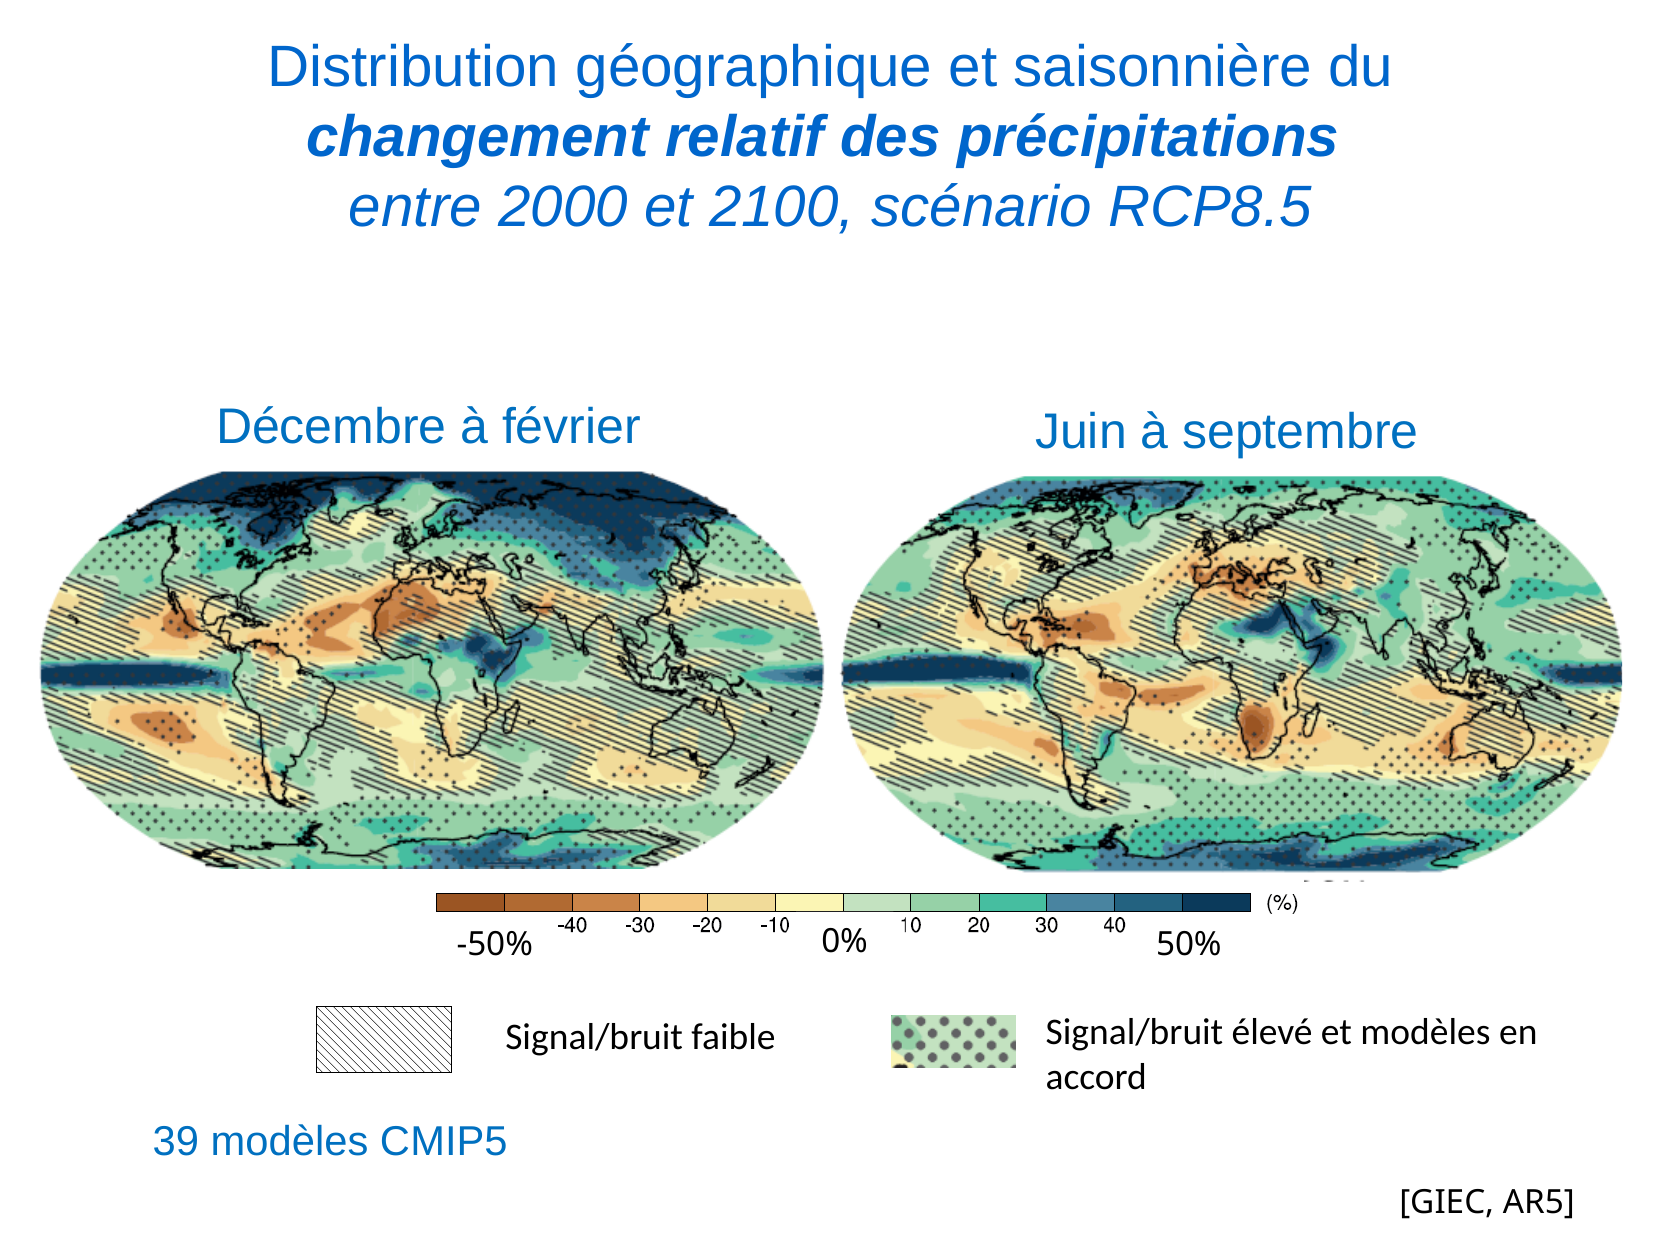

Distribution géographique et saisonnière du changement relatif des précipitations
entre 2000 et 2100, scénario RCP8.5
Décembre à février
Juin à septembre
0%
-50%
50%
Signal/bruit élevé et modèles en accord
Signal/bruit faible
39 modèles CMIP5
[GIEC, AR5]
Distribution géographique et saisonnière du changement relatif des précipitations
entre 2000 et 2100, scénario RCP8.5